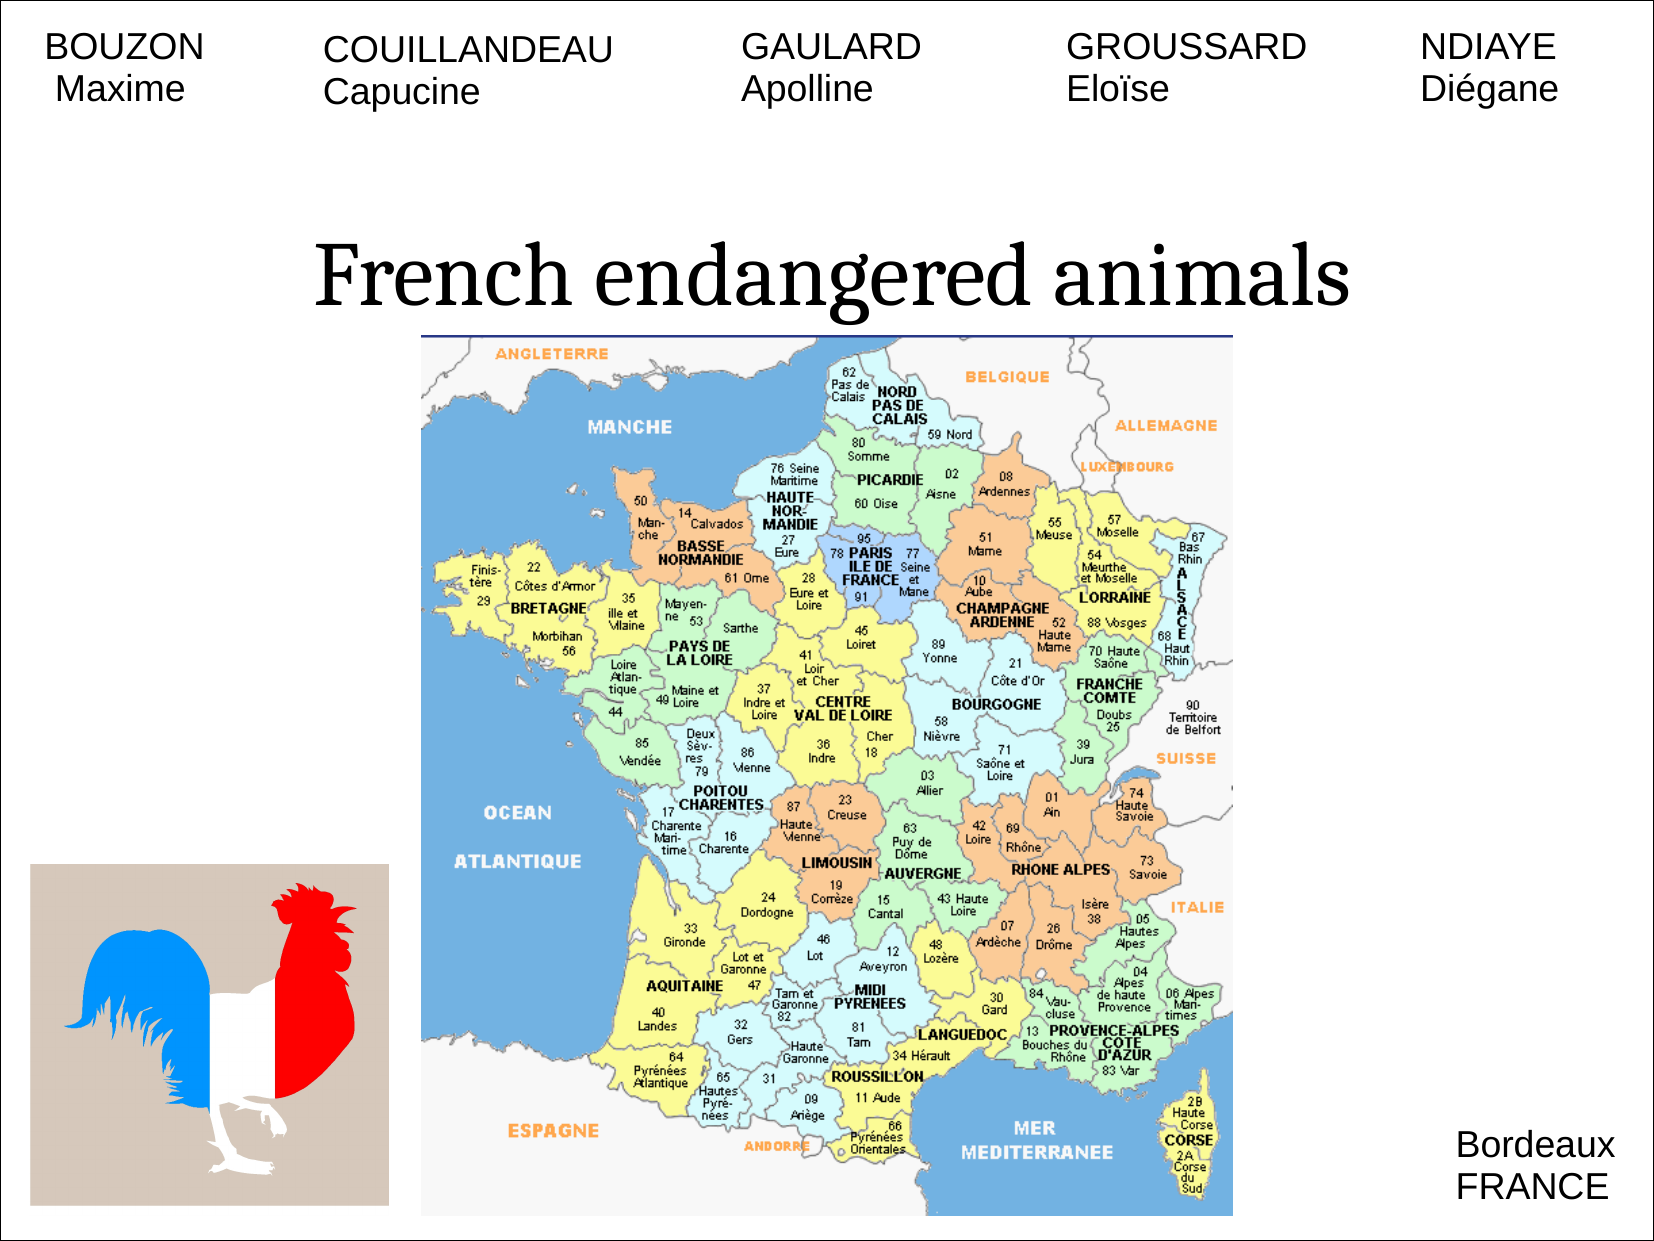

BOUZON
 Maxime
GAULARD
Apolline
GROUSSARD
Eloïse
NDIAYE
Diégane
COUILLANDEAU
Capucine
# French endangered animals
Bordeaux
FRANCE